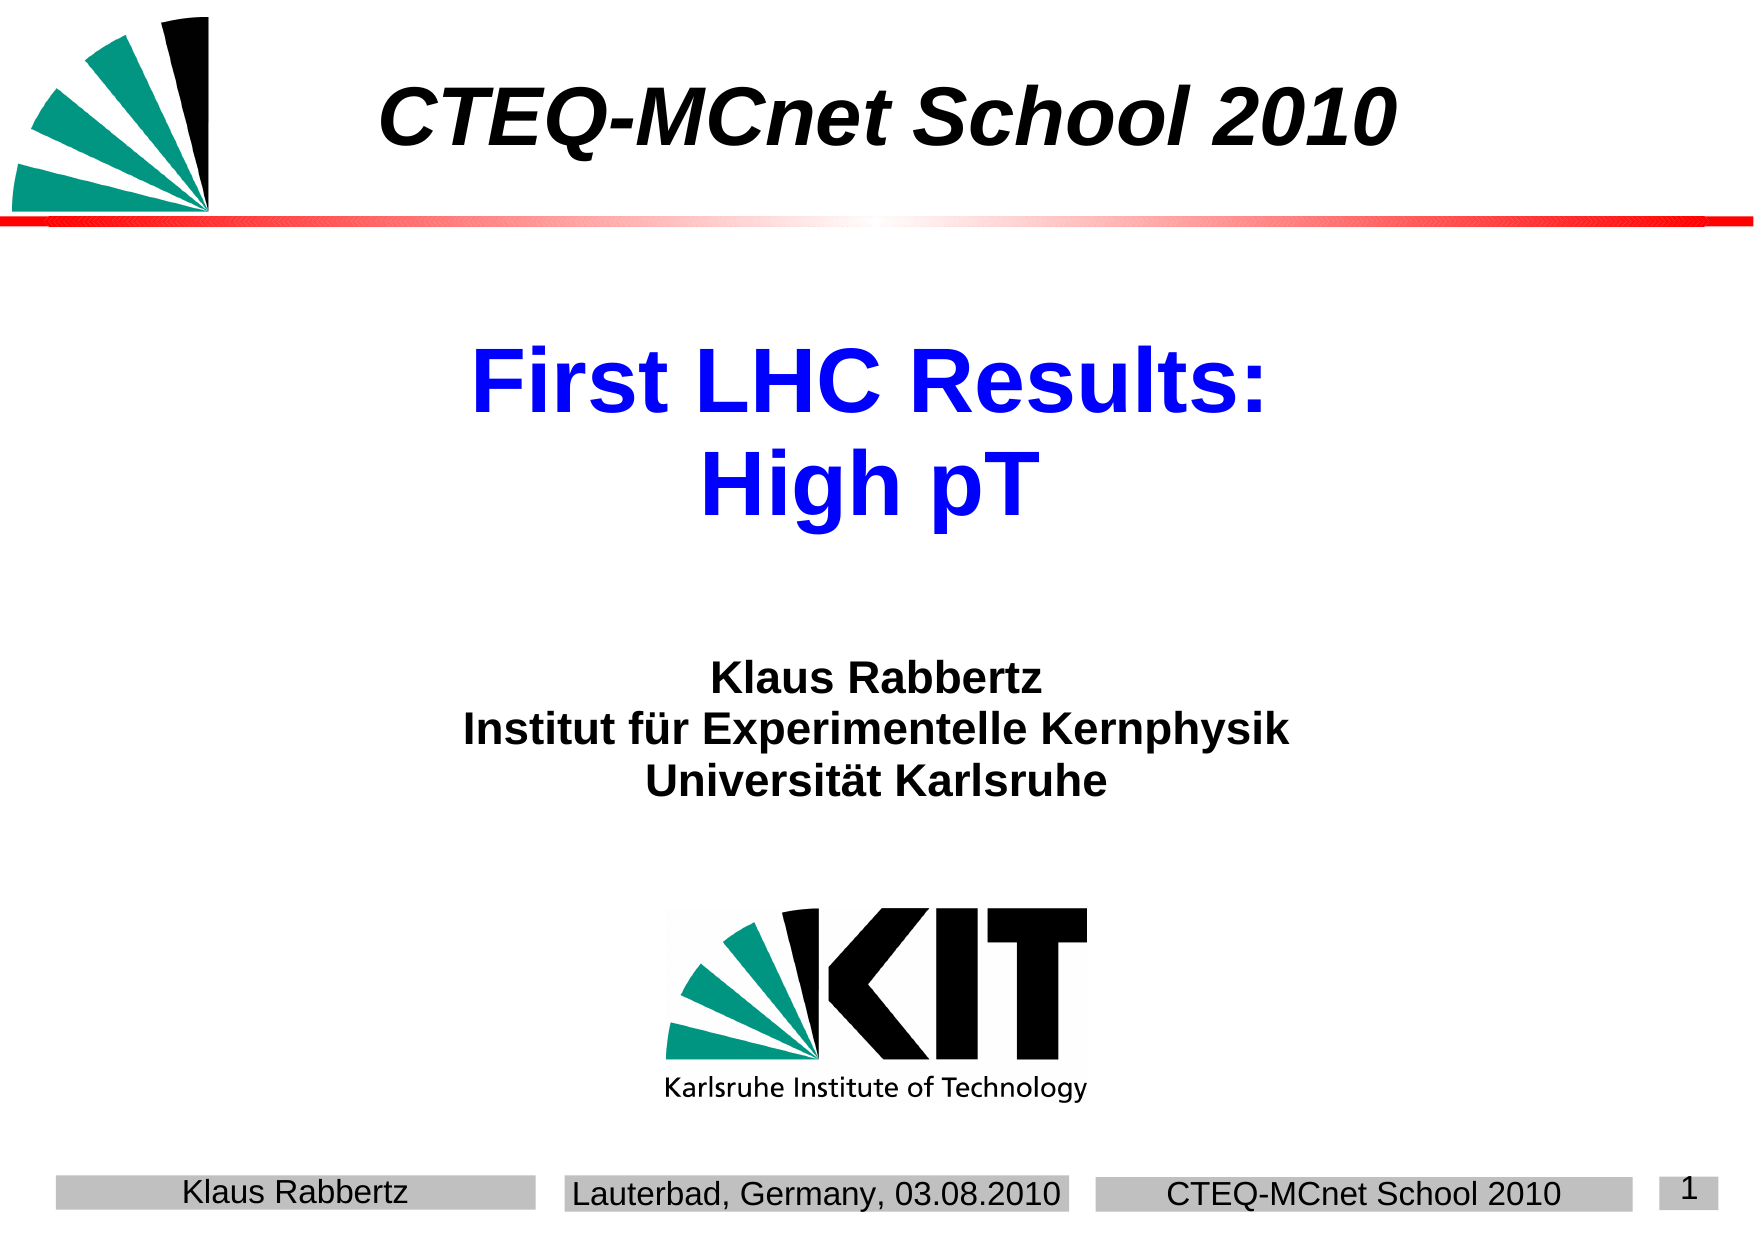

# CTEQ-MCnet School 2010
First LHC Results:
High pT
Klaus Rabbertz
Institut für Experimentelle Kernphysik
Universität Karlsruhe